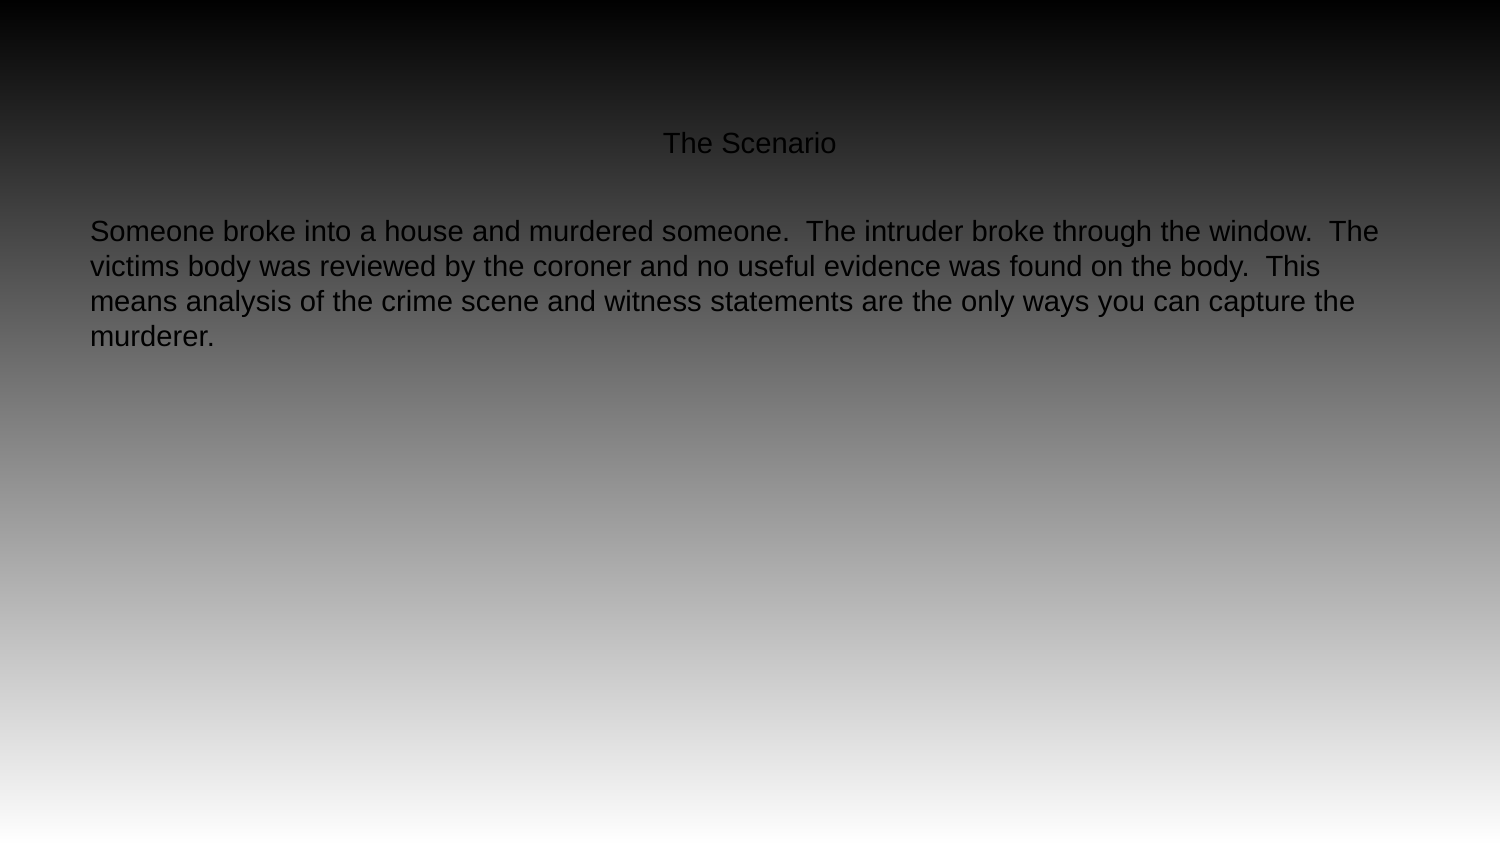

# The Scenario
Someone broke into a house and murdered someone. The intruder broke through the window. The victims body was reviewed by the coroner and no useful evidence was found on the body. This means analysis of the crime scene and witness statements are the only ways you can capture the murderer.